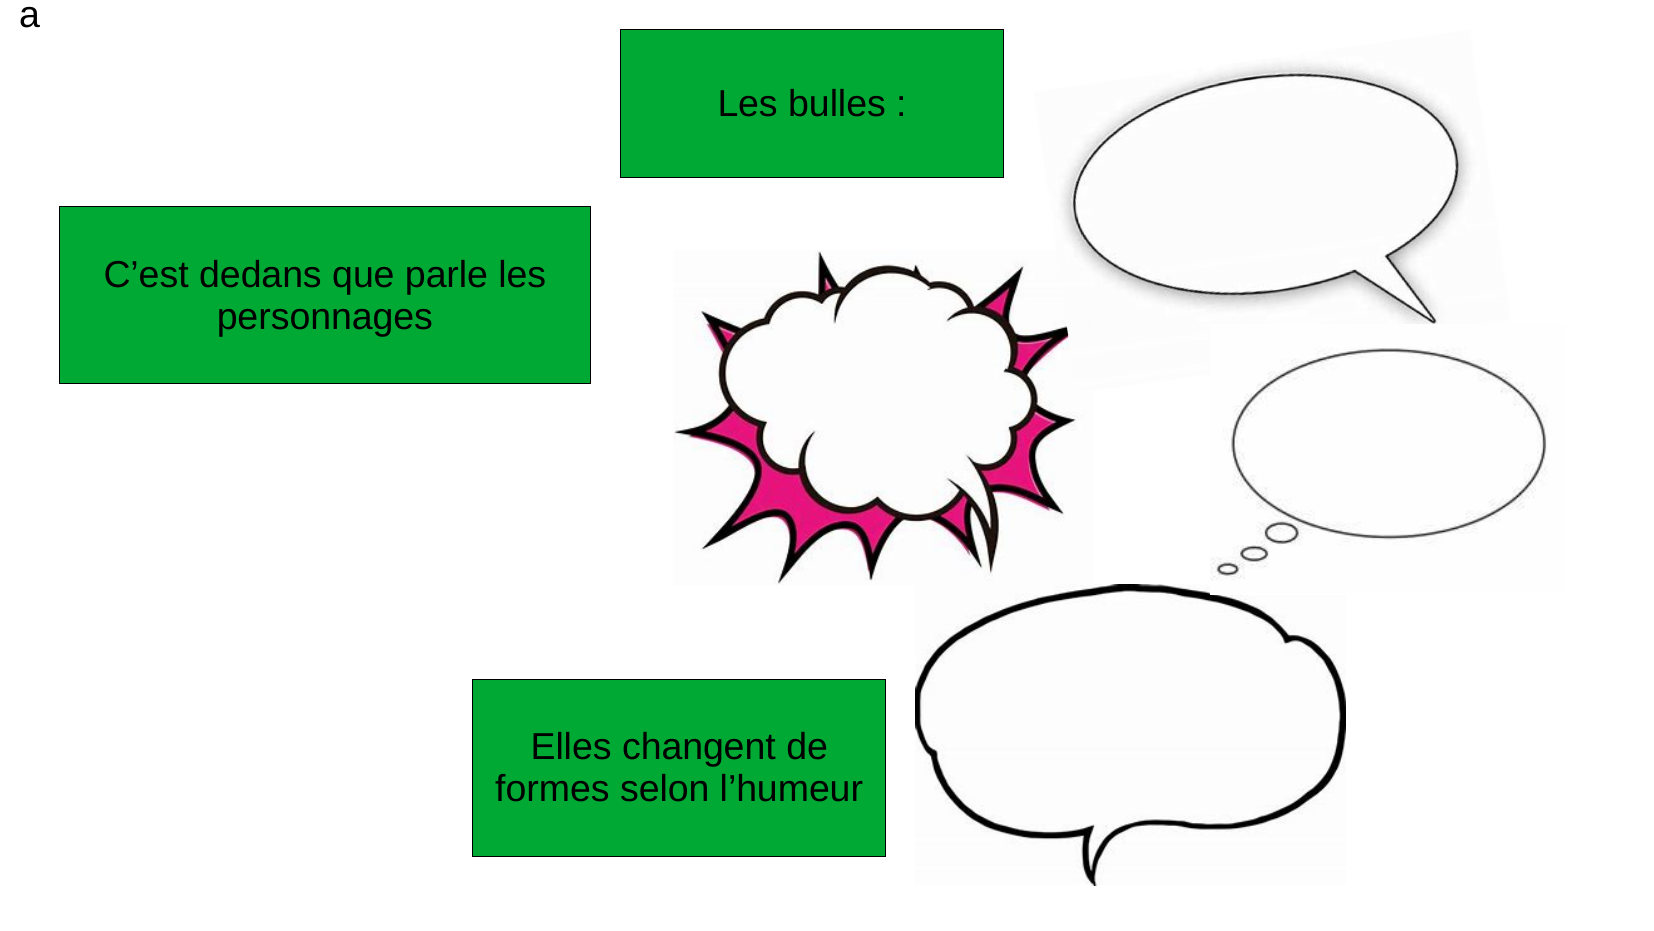

a
Les bulles :
C’est dedans que parle les personnages
Elles changent de formes selon l’humeur